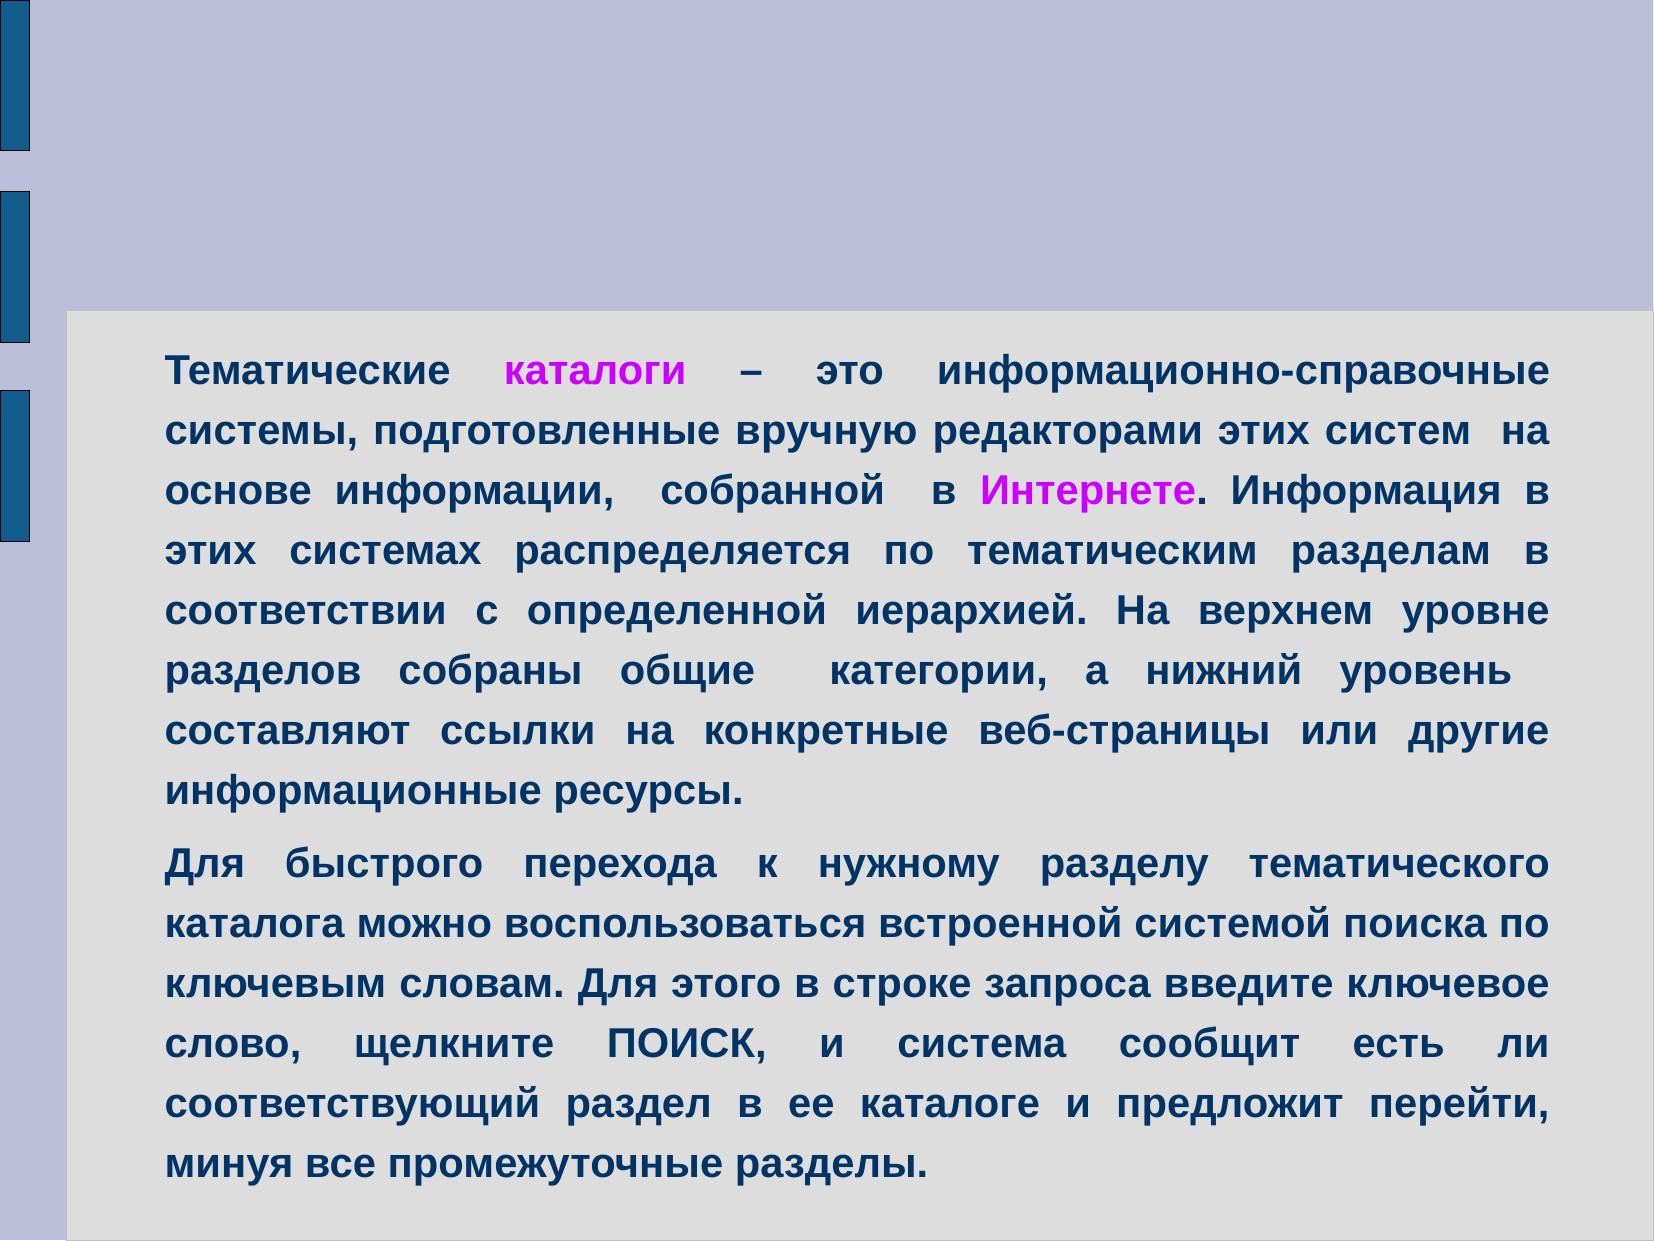

Тематические каталоги – это информационно-справочные системы, подготовленные вручную редакторами этих систем на основе информации, собранной в Интернете. Информация в этих системах распределяется по тематическим разделам в соответствии с определенной иерархией. На верхнем уровне разделов собраны общие категории, а нижний уровень составляют ссылки на конкретные веб-страницы или другие информационные ресурсы.
Для быстрого перехода к нужному разделу тематического каталога можно воспользоваться встроенной системой поиска по ключевым словам. Для этого в строке запроса введите ключевое слово, щелкните ПОИСК, и система сообщит есть ли соответствующий раздел в ее каталоге и предложит перейти, минуя все промежуточные разделы.